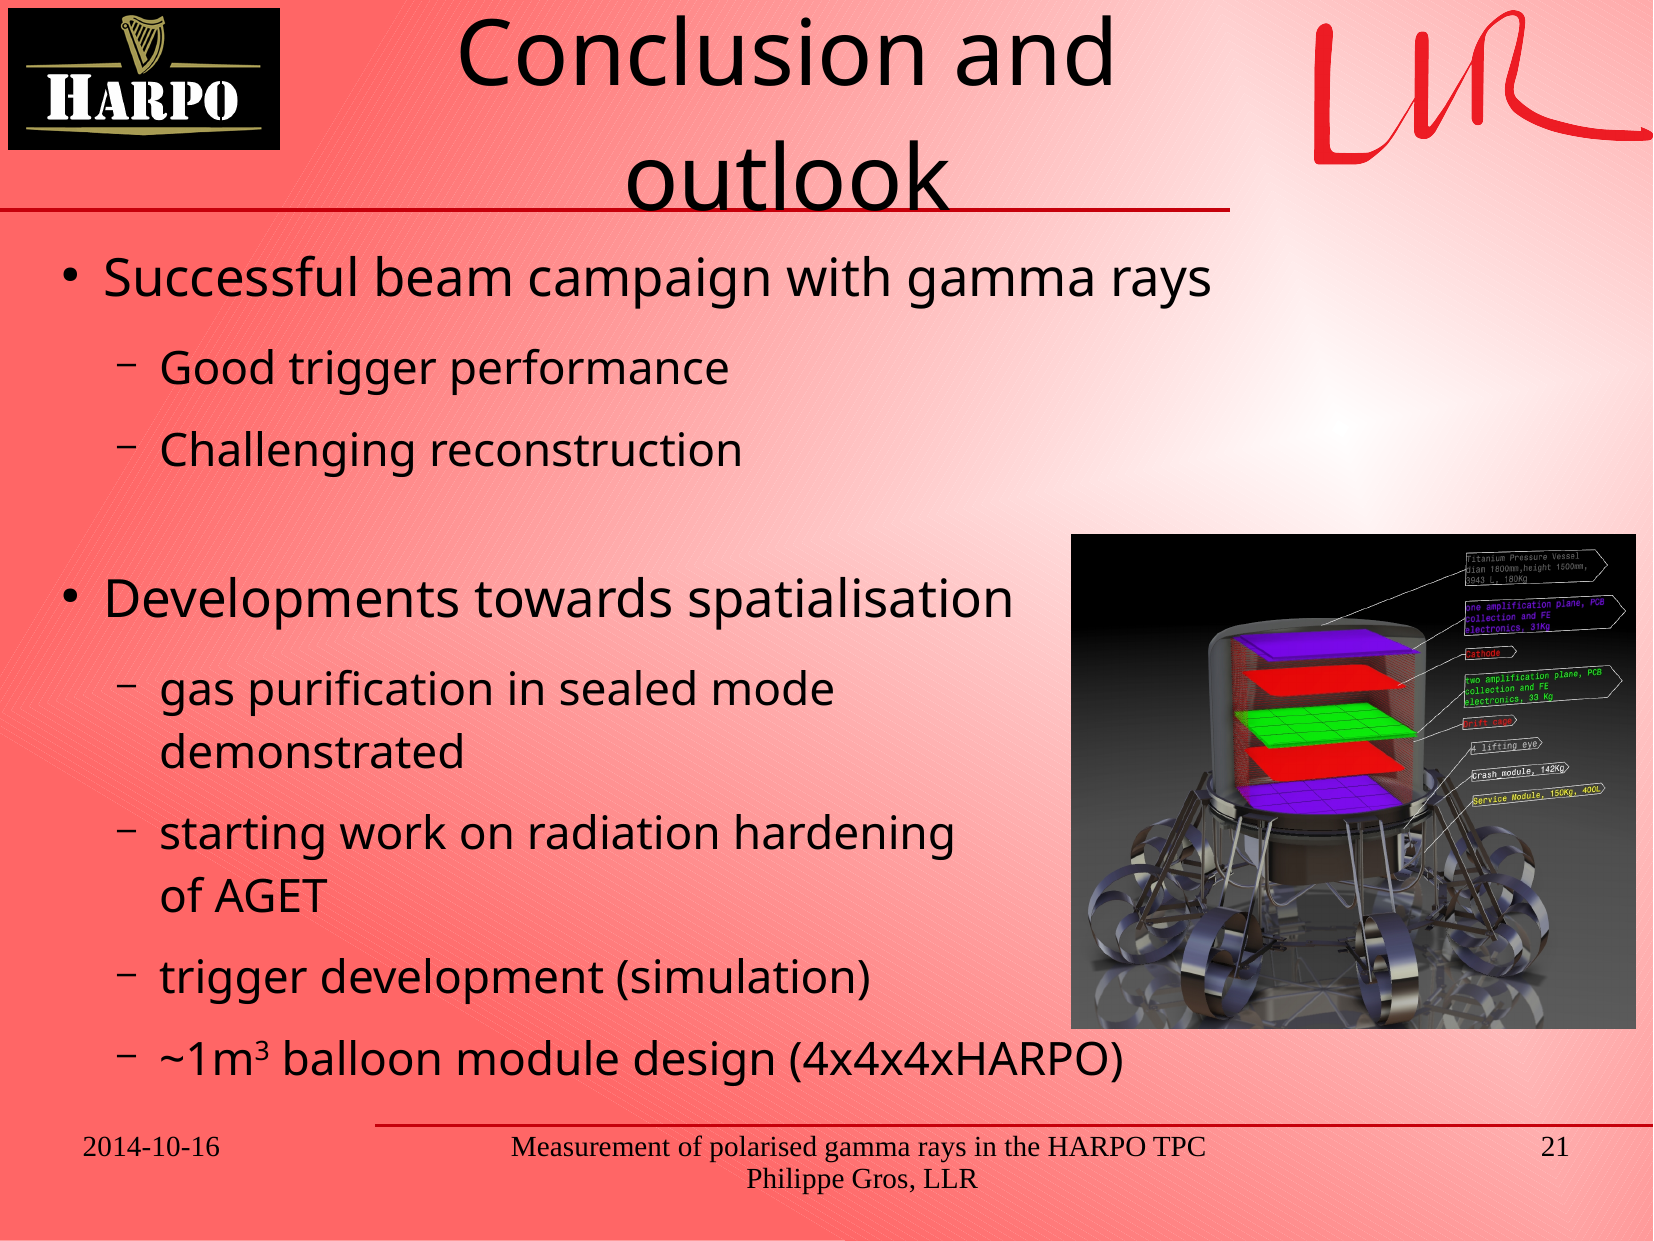

# Conclusion and outlook
Successful beam campaign with gamma rays
Good trigger performance
Challenging reconstruction
Developments towards spatialisation
gas purification in sealed mode
demonstrated
starting work on radiation hardening
of AGET
trigger development (simulation)
~1m3 balloon module design (4x4x4xHARPO)
2014-10-16
21